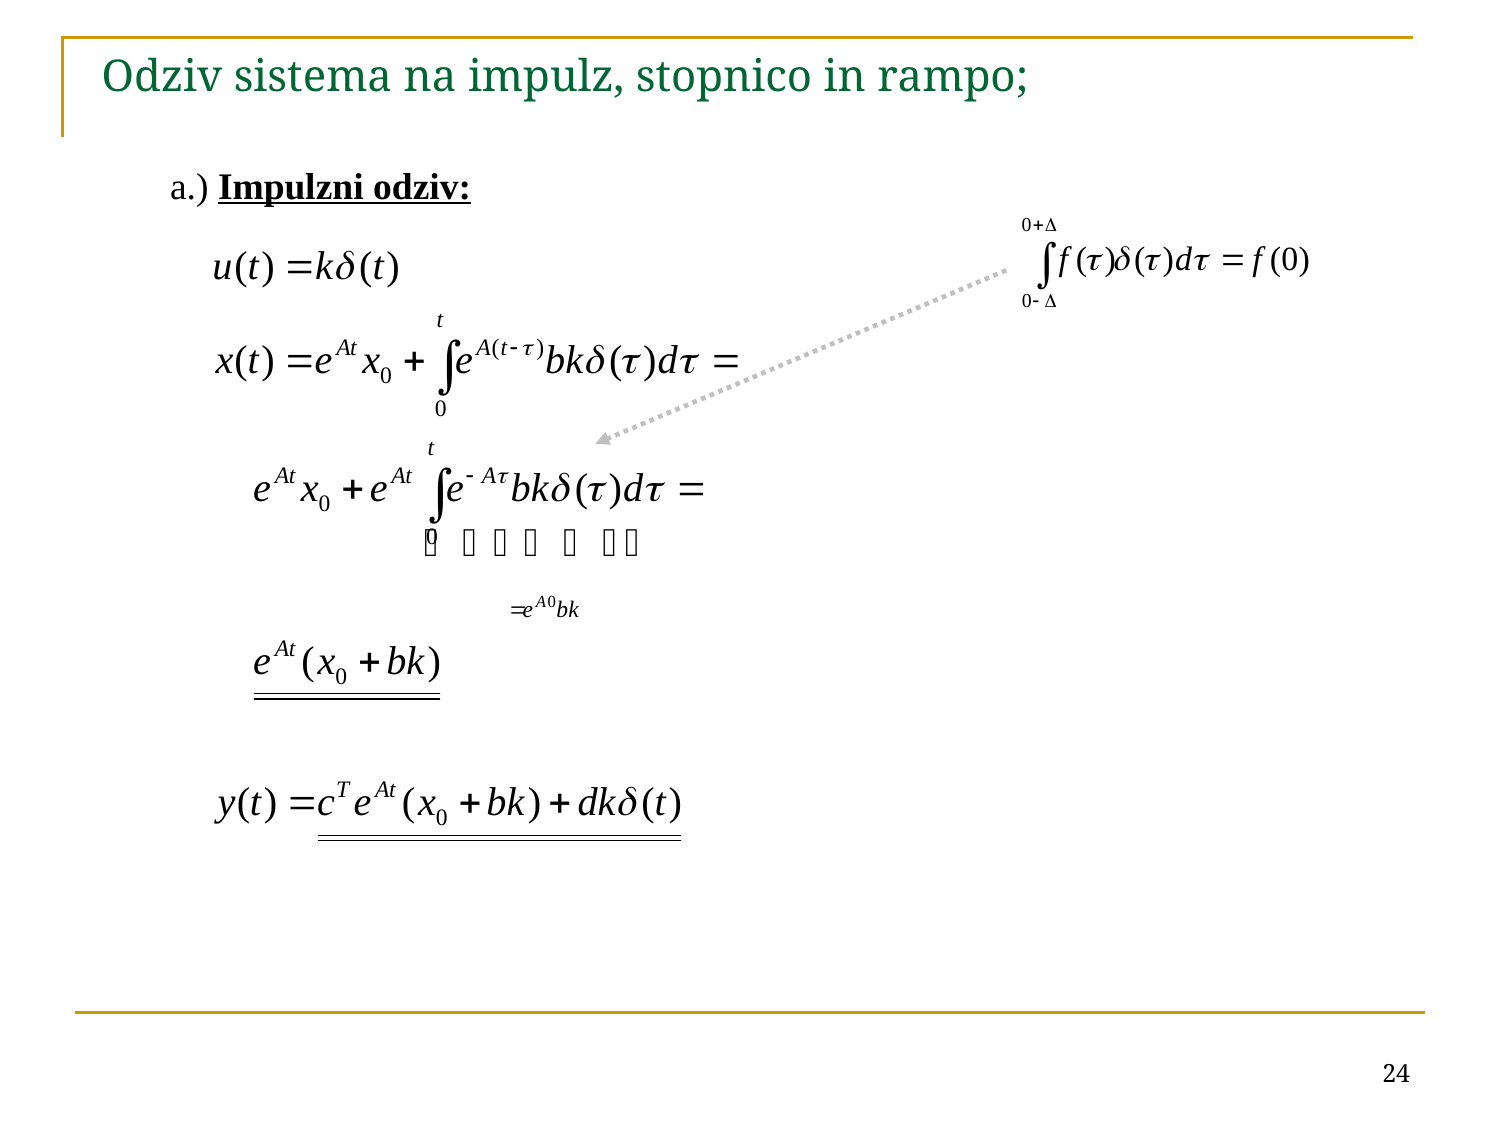

# Odziv sistema na impulz, stopnico in rampo;
a.) Impulzni odziv: